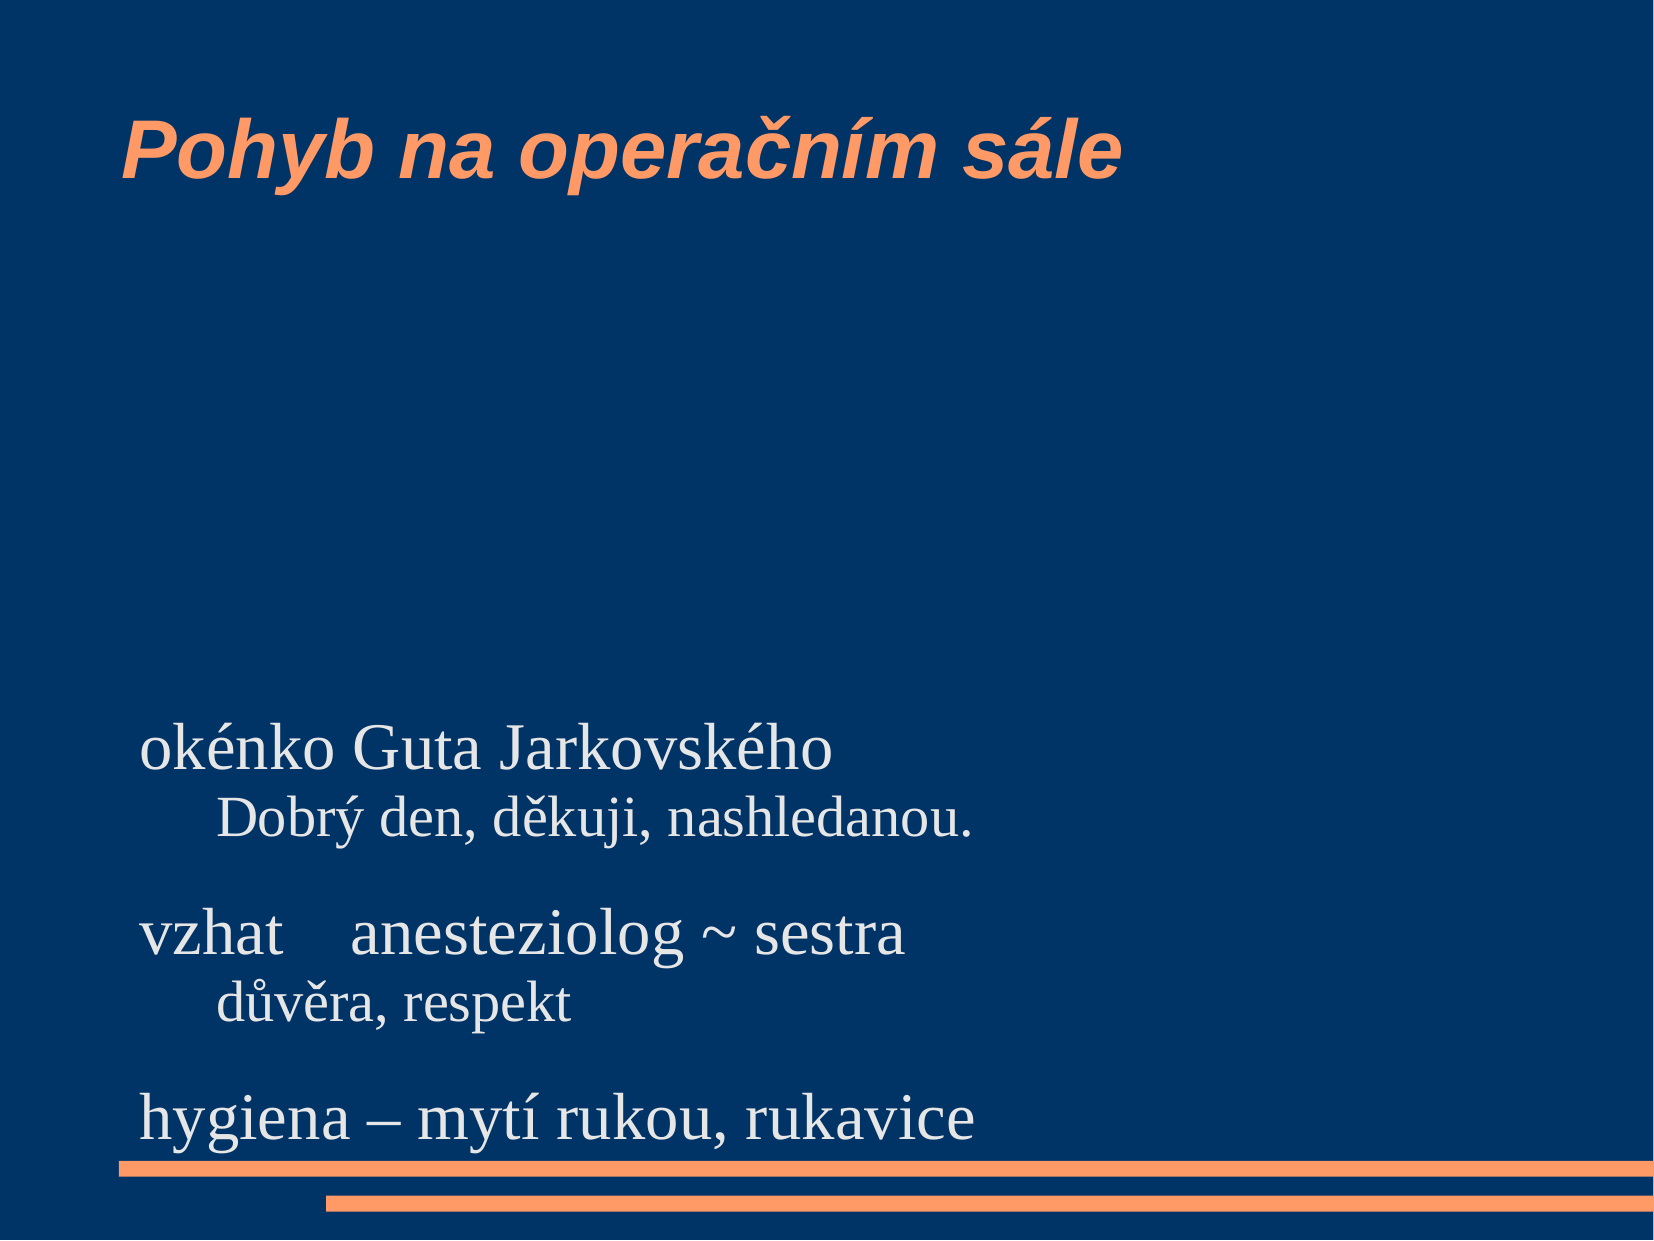

# Pohyb na operačním sále
okénko Guta Jarkovského
Dobrý den, děkuji, nashledanou.
vzhat anesteziolog ~ sestra
důvěra, respekt
hygiena – mytí rukou, rukavice